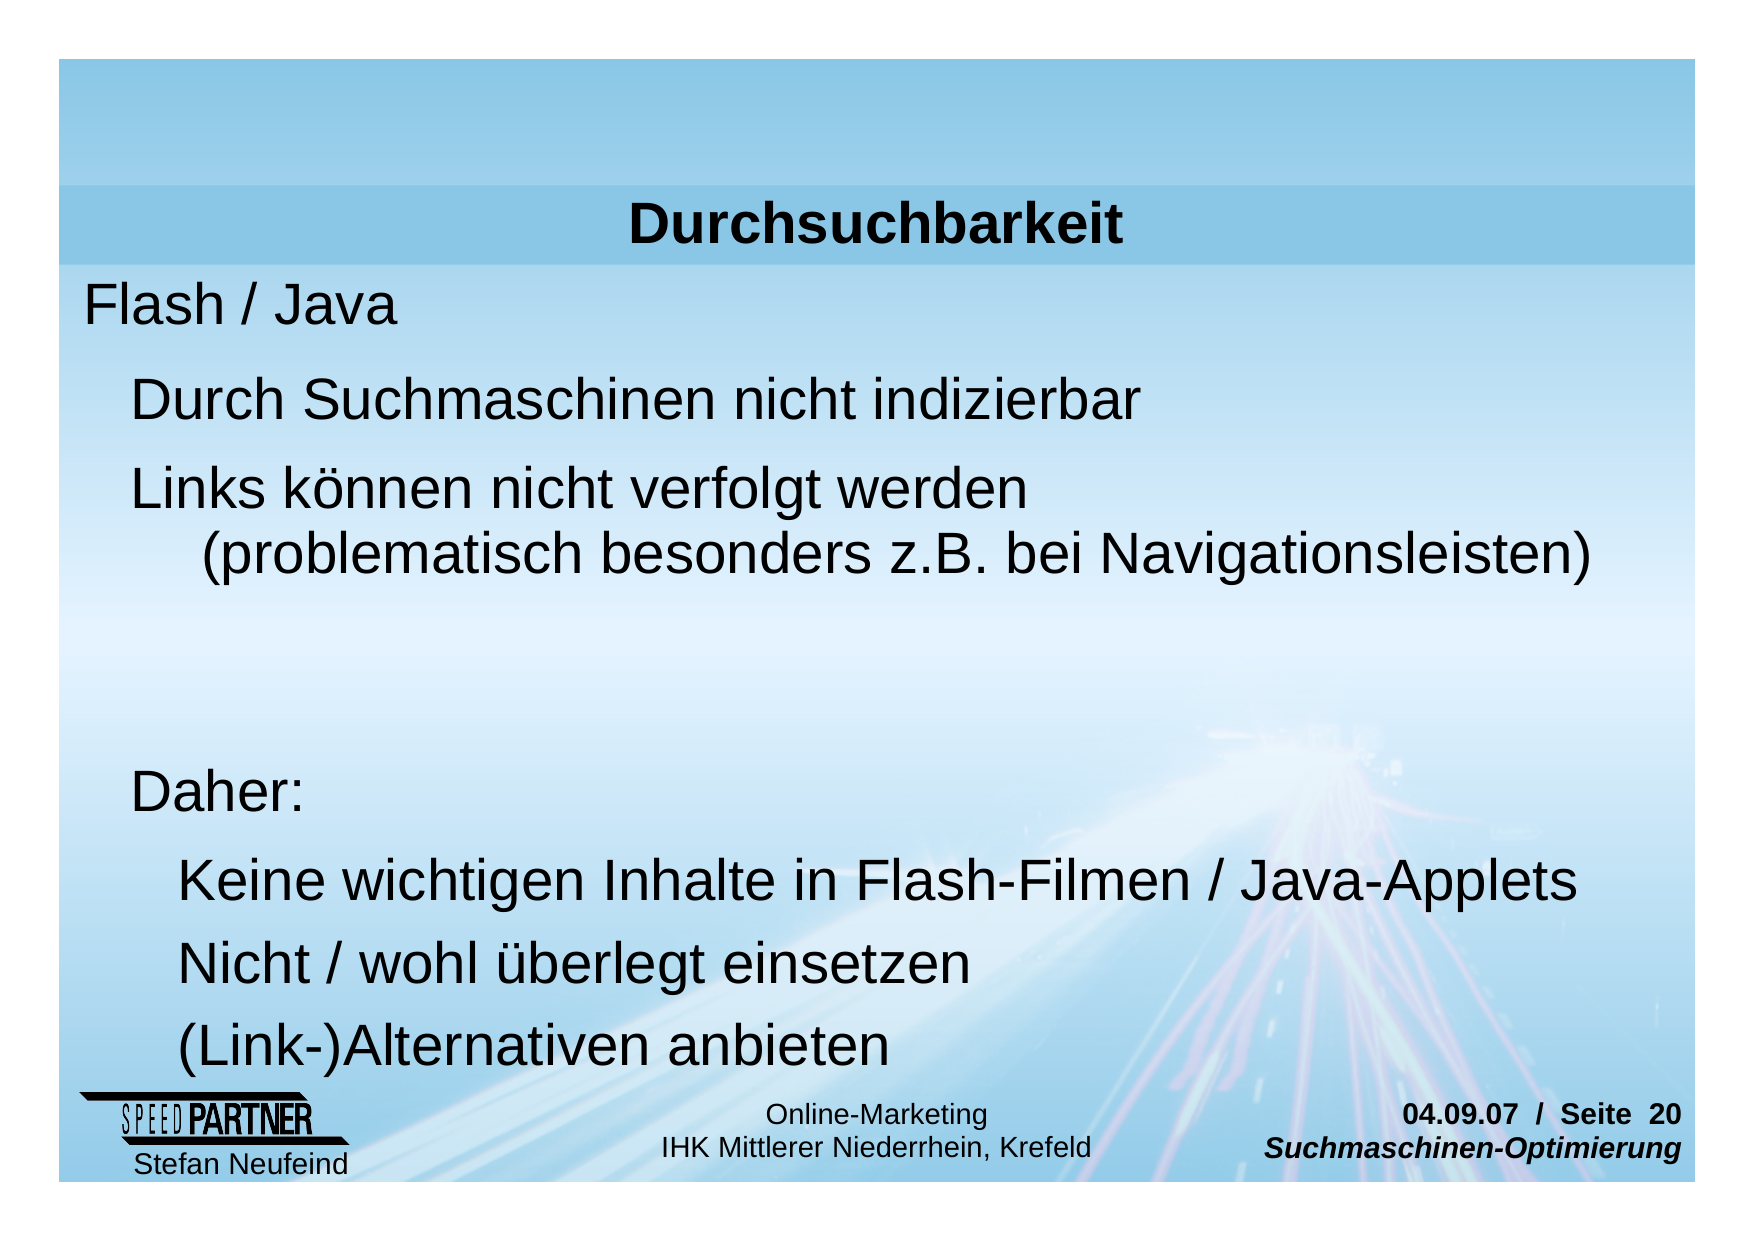

Durchsuchbarkeit
# Flash / Java
Durch Suchmaschinen nicht indizierbar
Links können nicht verfolgt werden
(problematisch besonders z.B. bei Navigationsleisten)
Daher:
Keine wichtigen Inhalte in Flash-Filmen / Java-Applets
Nicht / wohl überlegt einsetzen
(Link-)Alternativen anbieten